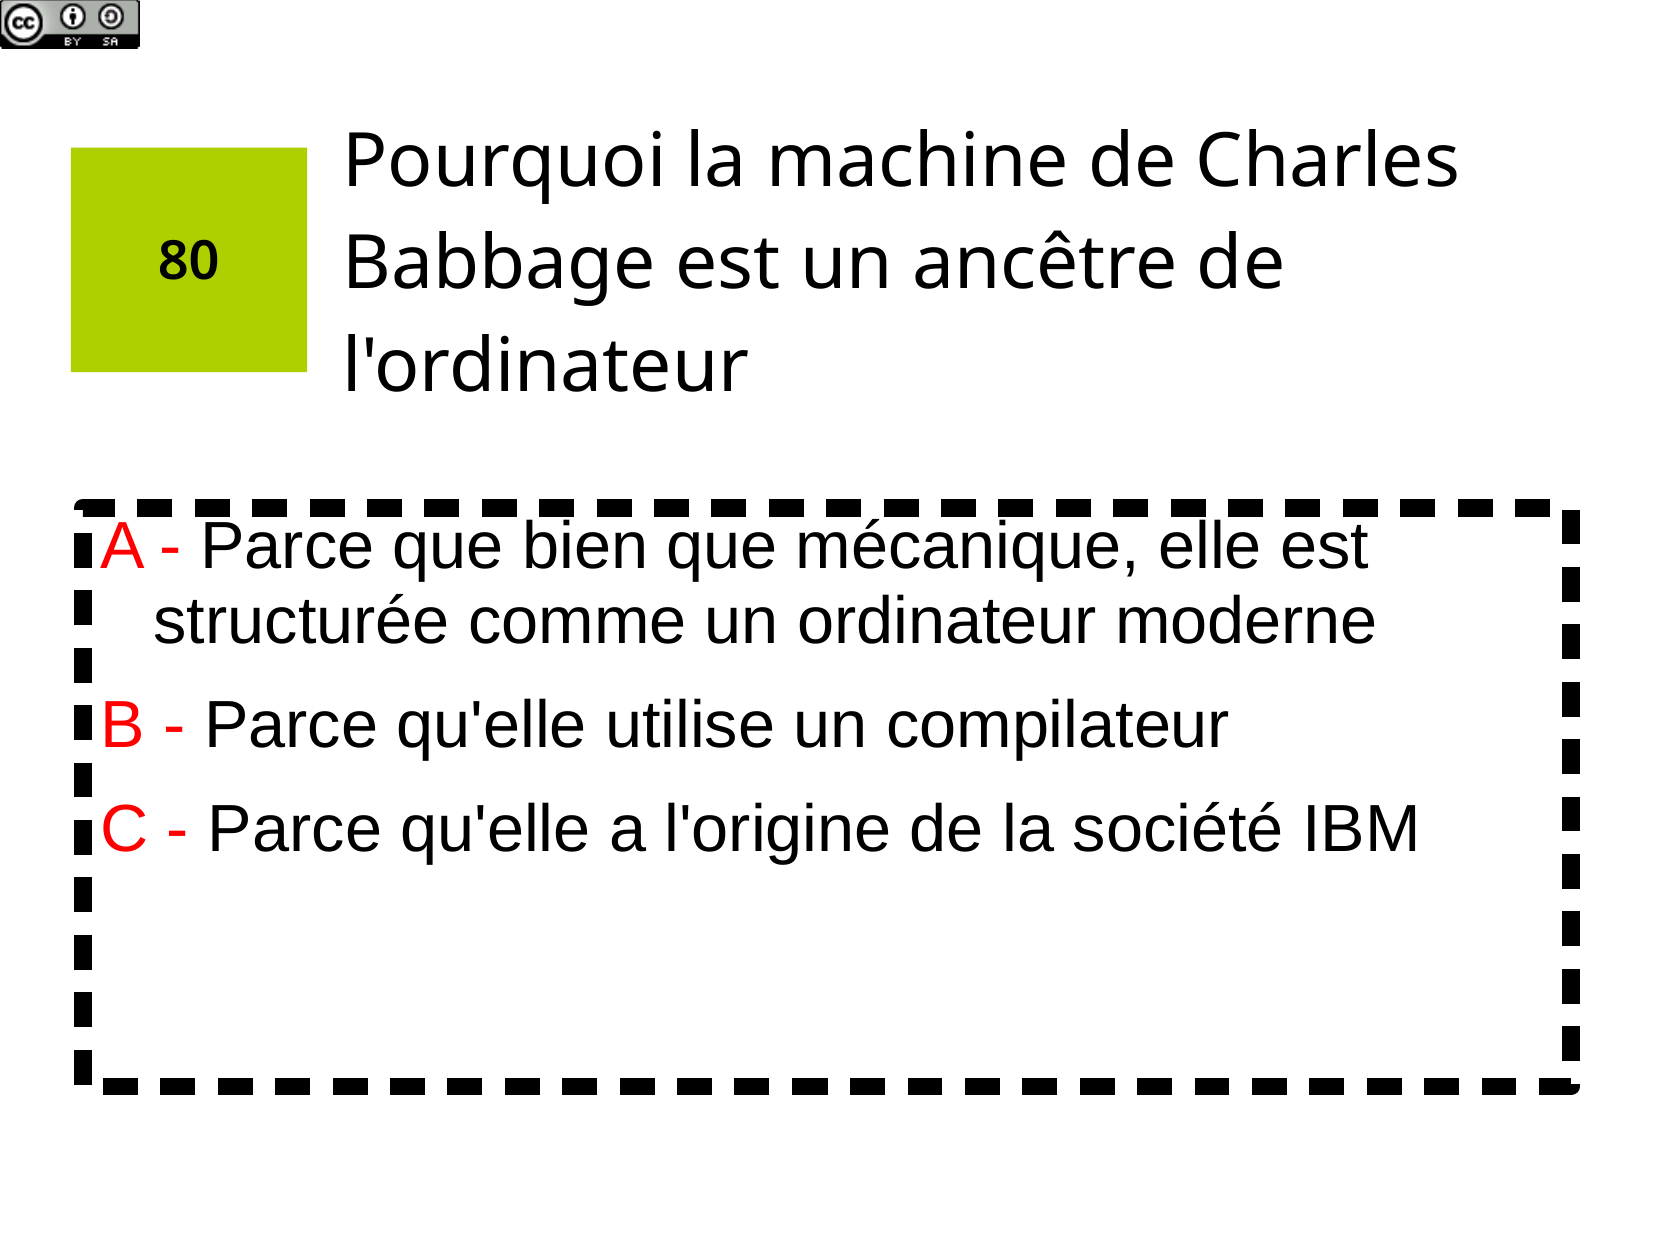

# Pourquoi la machine de Charles Babbage est un ancêtre de l'ordinateur
80
Parce que bien que mécanique, elle est structurée comme un ordinateur moderne
Parce qu'elle utilise un compilateur
Parce qu'elle a l'origine de la société IBM